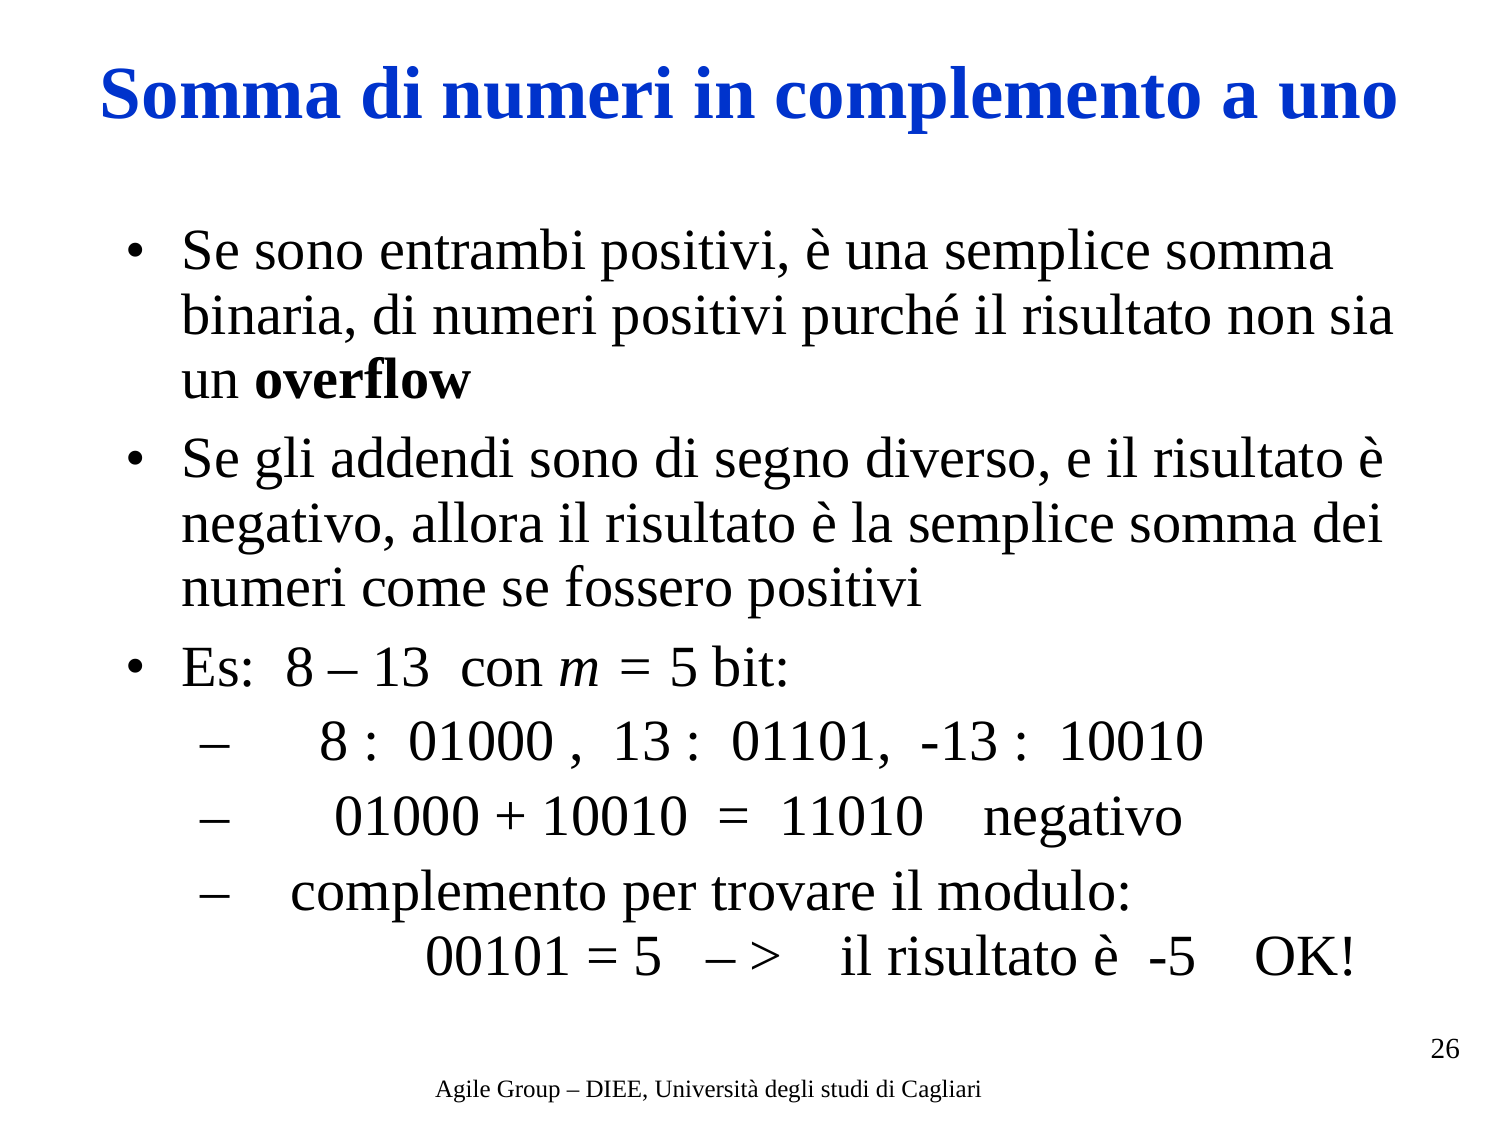

# Somma di numeri in complemento a uno
Se sono entrambi positivi, è una semplice somma binaria, di numeri positivi purché il risultato non sia un overflow
Se gli addendi sono di segno diverso, e il risultato è negativo, allora il risultato è la semplice somma dei numeri come se fossero positivi
Es: 8 – 13 con m = 5 bit:
 8 : 01000 , 13 : 01101, -13 : 10010
 01000 + 10010 = 11010 negativo
 complemento per trovare il modulo:
		00101 = 5 – > il risultato è -5 OK!
26